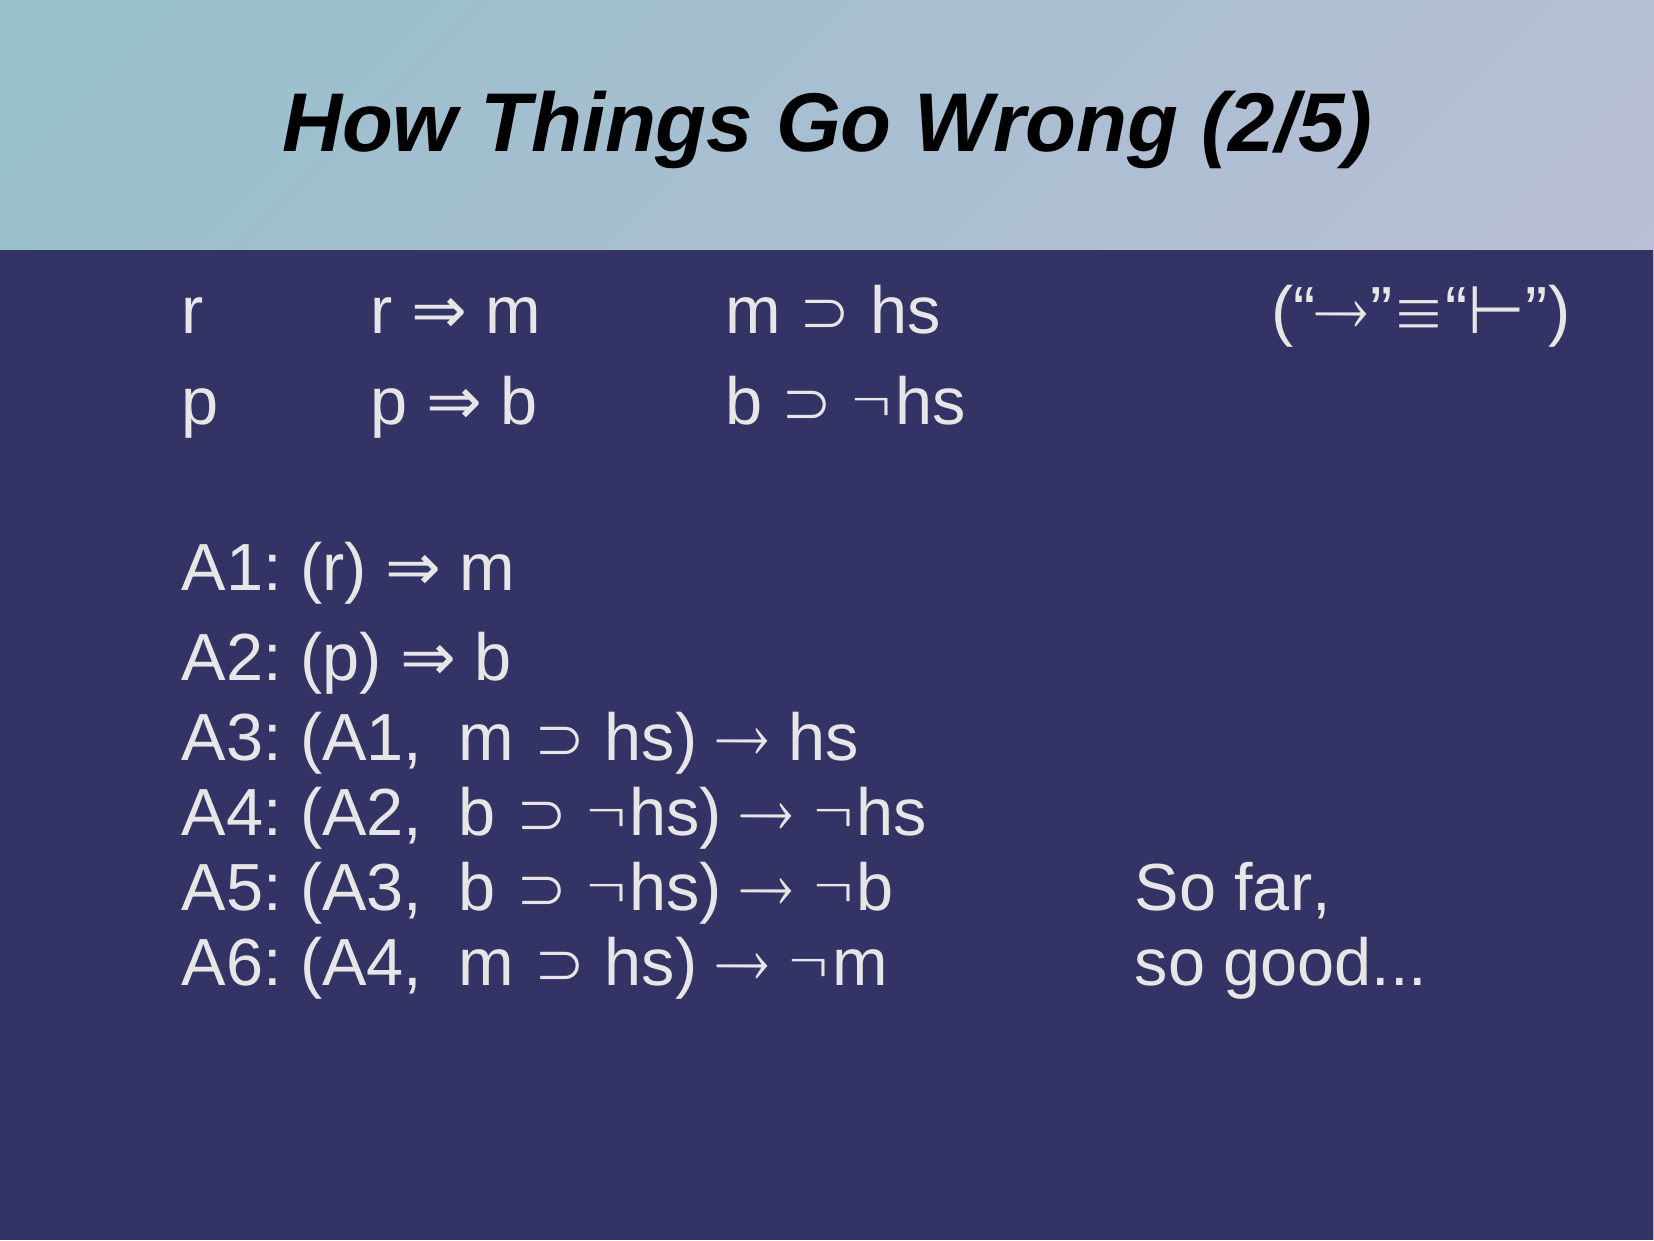

# How Things Go Wrong (2/5)
r	r ⇒ m		m ⊃ hs 			 (“”≡“⊢”)
p	p ⇒ b		b ⊃ ¬hs
A1: (r) ⇒ m
A2: (p) ⇒ b
A3: (A1, m ⊃ hs)  hs
A4: (A2, b ⊃ ¬hs)  ¬hs
A5: (A3, b ⊃ ¬hs)  ¬b		 So far,
A6: (A4, m ⊃ hs)  ¬m		 so good...